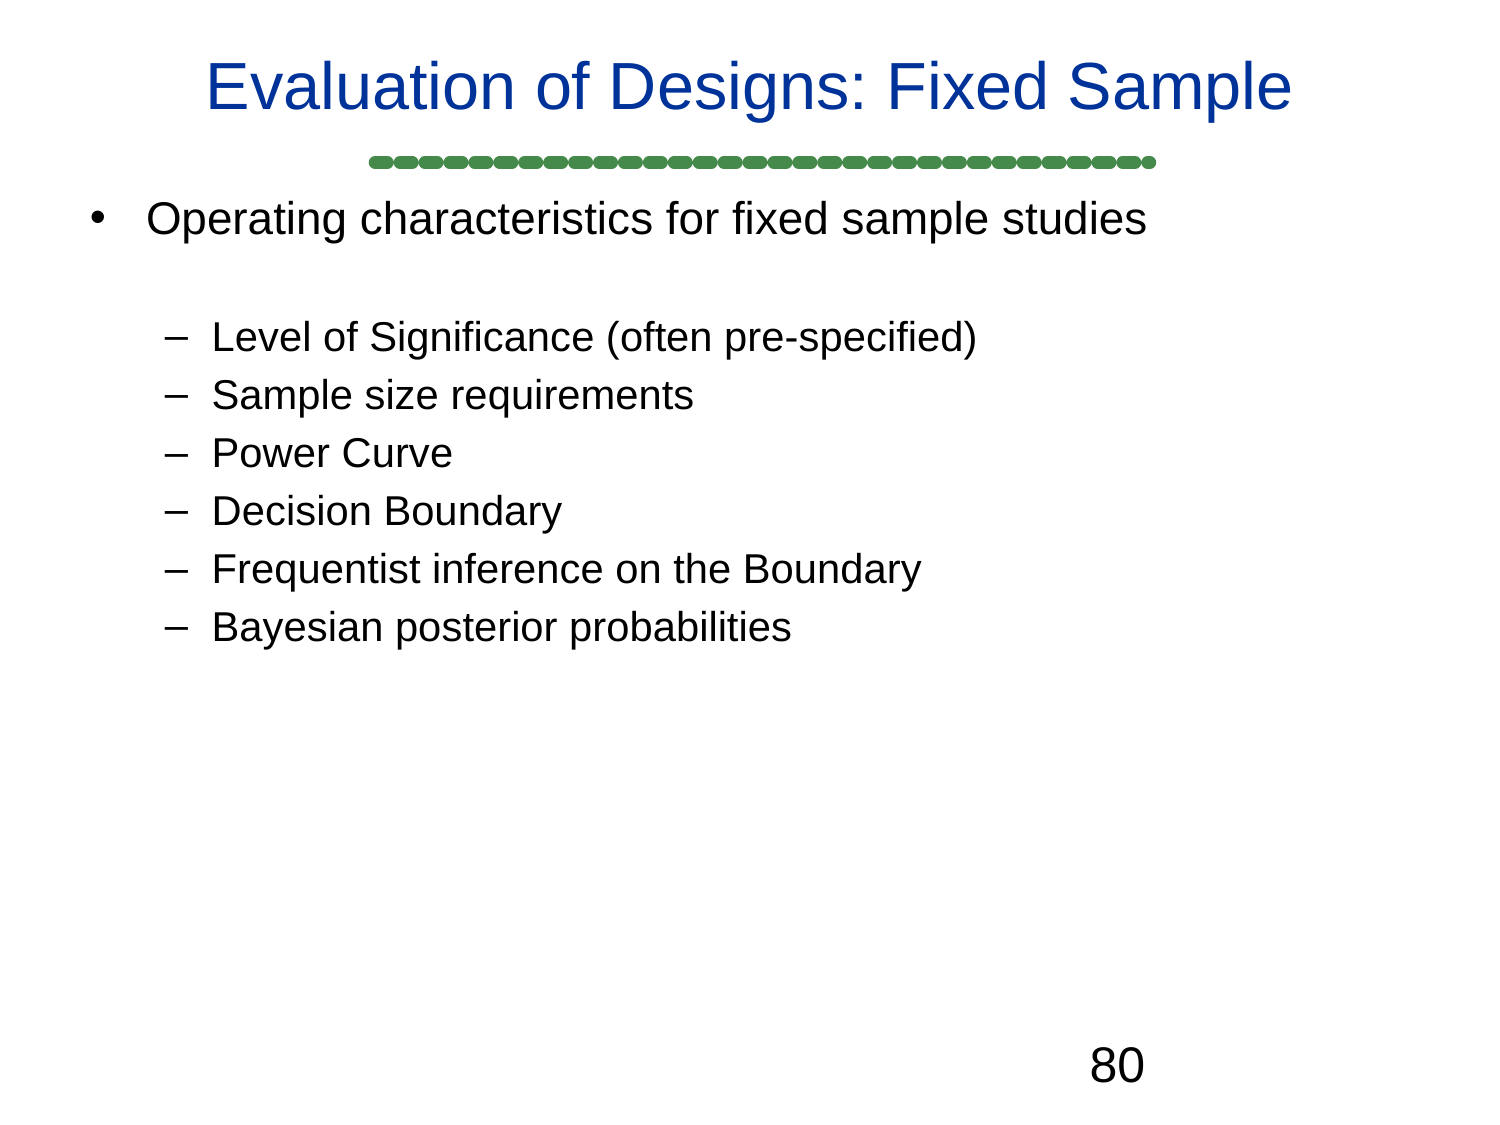

# Evaluation of Designs: Fixed Sample
Operating characteristics for fixed sample studies
Level of Significance (often pre-specified)
Sample size requirements
Power Curve
Decision Boundary
Frequentist inference on the Boundary
Bayesian posterior probabilities
80